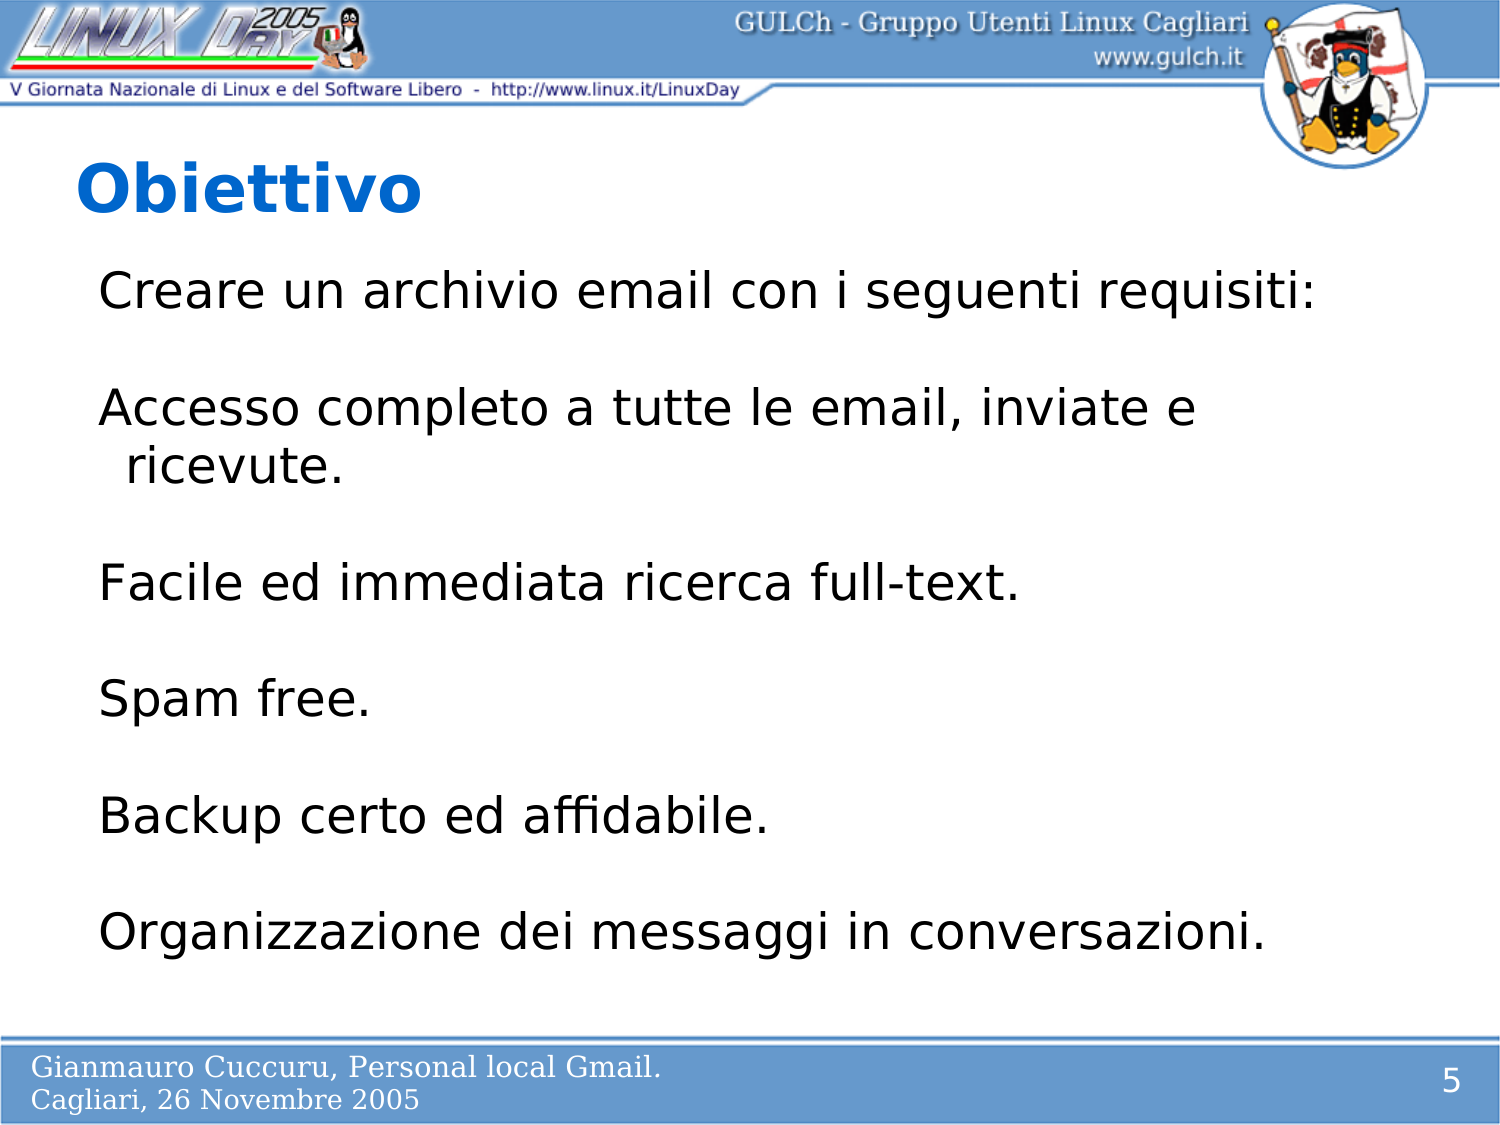

Obiettivo
Creare un archivio email con i seguenti requisiti:
Accesso completo a tutte le email, inviate e ricevute.
Facile ed immediata ricerca full-text.
Spam free.
Backup certo ed affidabile.
Organizzazione dei messaggi in conversazioni.